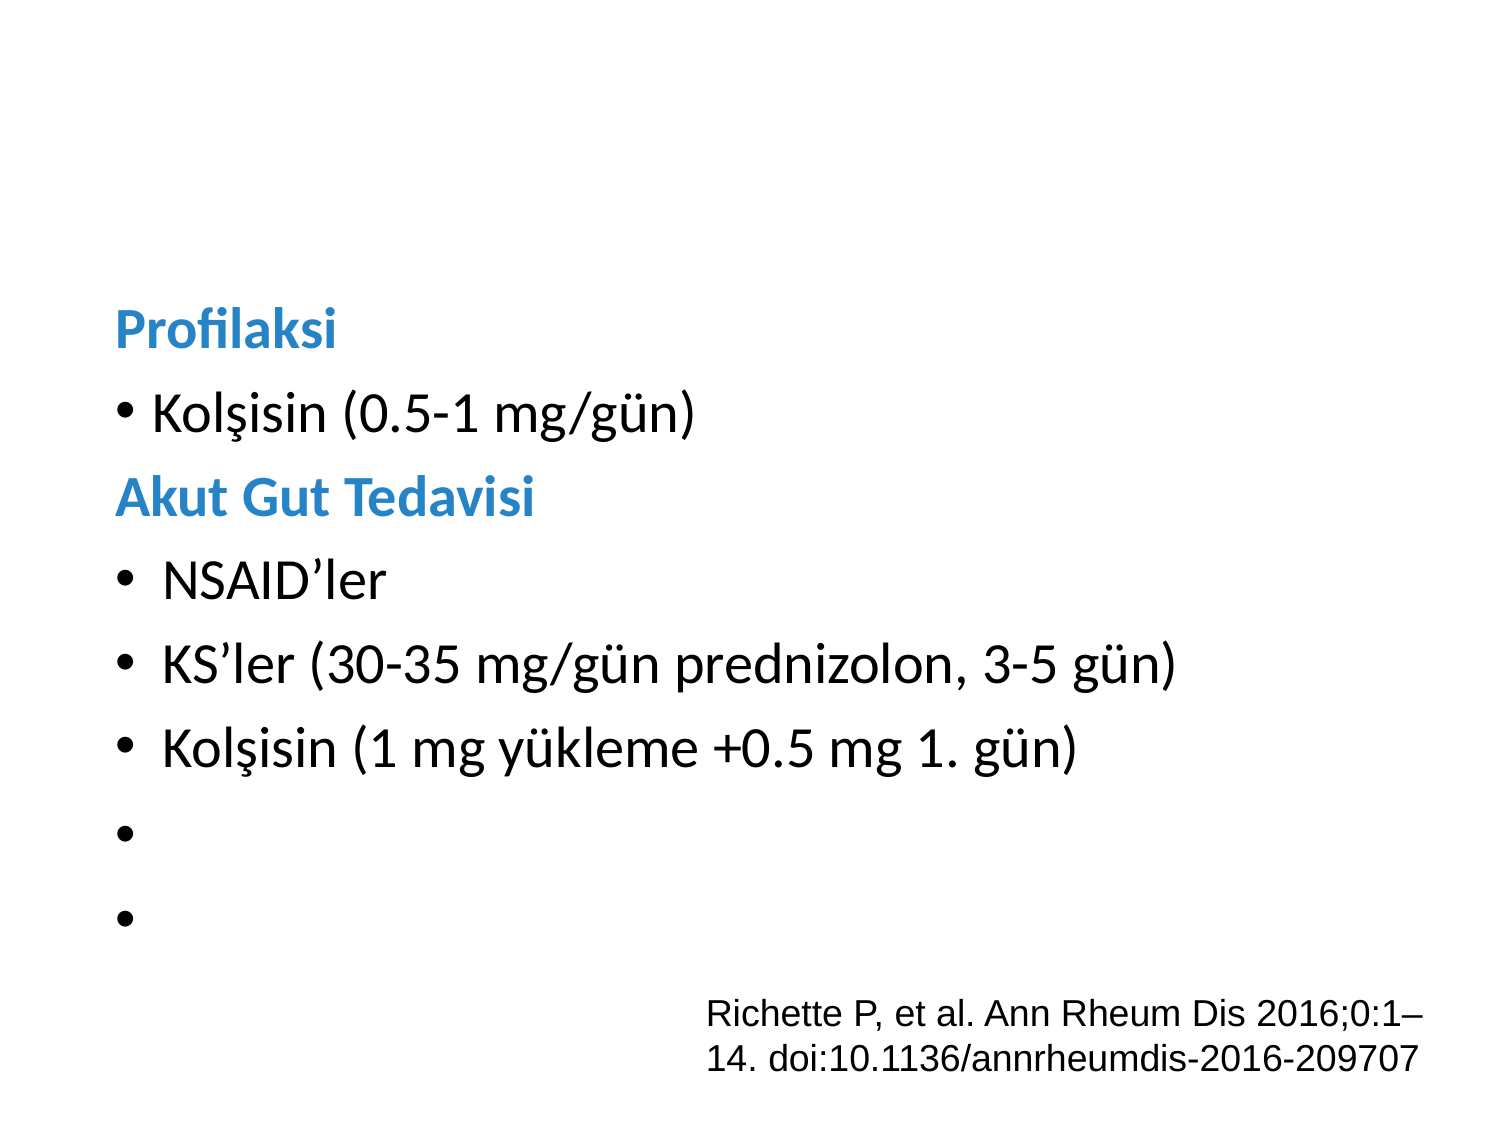

# Profilaksi
Kolşisin (0.5-1 mg/gün)
Akut Gut Tedavisi
 NSAID’ler
 KS’ler (30-35 mg/gün prednizolon, 3-5 gün)
 Kolşisin (1 mg yükleme +0.5 mg 1. gün)
Richette P, et al. Ann Rheum Dis 2016;0:1–14. doi:10.1136/annrheumdis-2016-209707